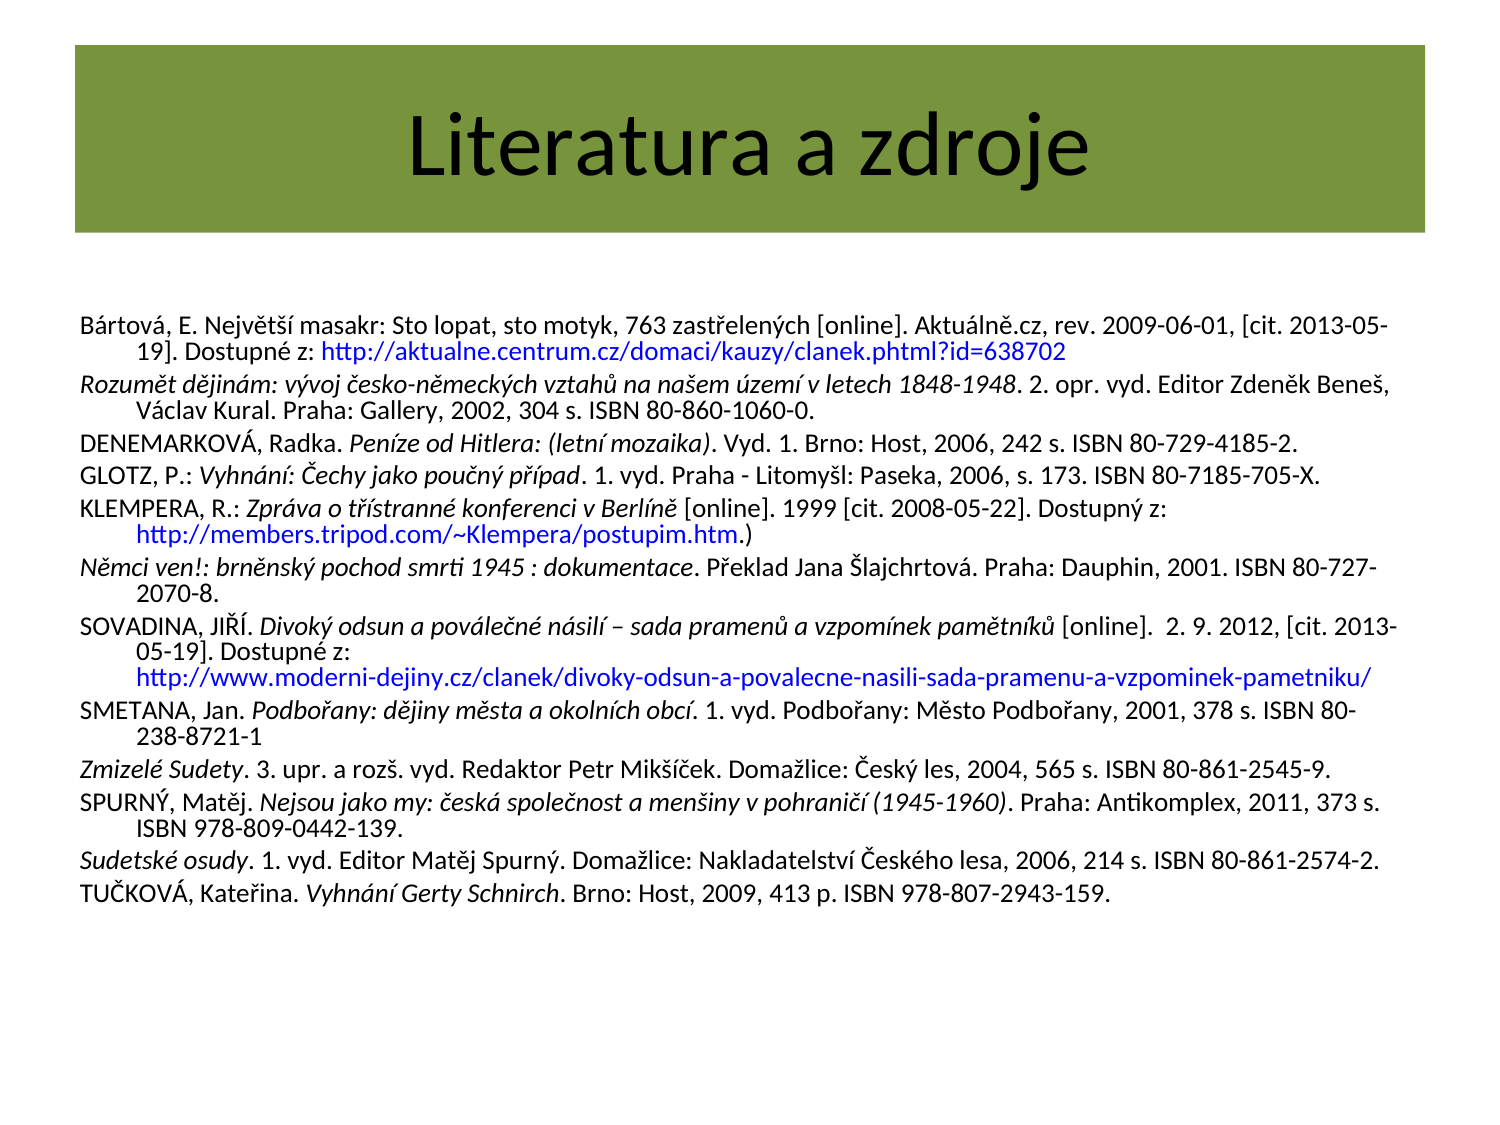

# Literatura a zdroje
Bártová, E. Největší masakr: Sto lopat, sto motyk, 763 zastřelených [online]. Aktuálně.cz, rev. 2009-06-01, [cit. 2013-05-19]. Dostupné z: http://aktualne.centrum.cz/domaci/kauzy/clanek.phtml?id=638702
Rozumět dějinám: vývoj česko-německých vztahů na našem území v letech 1848-1948. 2. opr. vyd. Editor Zdeněk Beneš, Václav Kural. Praha: Gallery, 2002, 304 s. ISBN 80-860-1060-0.
DENEMARKOVÁ, Radka. Peníze od Hitlera: (letní mozaika). Vyd. 1. Brno: Host, 2006, 242 s. ISBN 80-729-4185-2.
GLOTZ, P.: Vyhnání: Čechy jako poučný případ. 1. vyd. Praha - Litomyšl: Paseka, 2006, s. 173. ISBN 80-7185-705-X.
KLEMPERA, R.: Zpráva o třístranné konferenci v Berlíně [online]. 1999 [cit. 2008-05-22]. Dostupný z: http://members.tripod.com/~Klempera/postupim.htm.)
Němci ven!: brněnský pochod smrti 1945 : dokumentace. Překlad Jana Šlajchrtová. Praha: Dauphin, 2001. ISBN 80-727-2070-8.
SOVADINA, JIŘÍ. Divoký odsun a poválečné násilí – sada pramenů a vzpomínek pamětníků [online]. 2. 9. 2012, [cit. 2013-05-19]. Dostupné z: http://www.moderni-dejiny.cz/clanek/divoky-odsun-a-povalecne-nasili-sada-pramenu-a-vzpominek-pametniku/
SMETANA, Jan. Podbořany: dějiny města a okolních obcí. 1. vyd. Podbořany: Město Podbořany, 2001, 378 s. ISBN 80-238-8721-1
Zmizelé Sudety. 3. upr. a rozš. vyd. Redaktor Petr Mikšíček. Domažlice: Český les, 2004, 565 s. ISBN 80-861-2545-9.
SPURNÝ, Matěj. Nejsou jako my: česká společnost a menšiny v pohraničí (1945-1960). Praha: Antikomplex, 2011, 373 s. ISBN 978-809-0442-139.
Sudetské osudy. 1. vyd. Editor Matěj Spurný. Domažlice: Nakladatelství Českého lesa, 2006, 214 s. ISBN 80-861-2574-2.
TUČKOVÁ, Kateřina. Vyhnání Gerty Schnirch. Brno: Host, 2009, 413 p. ISBN 978-807-2943-159.